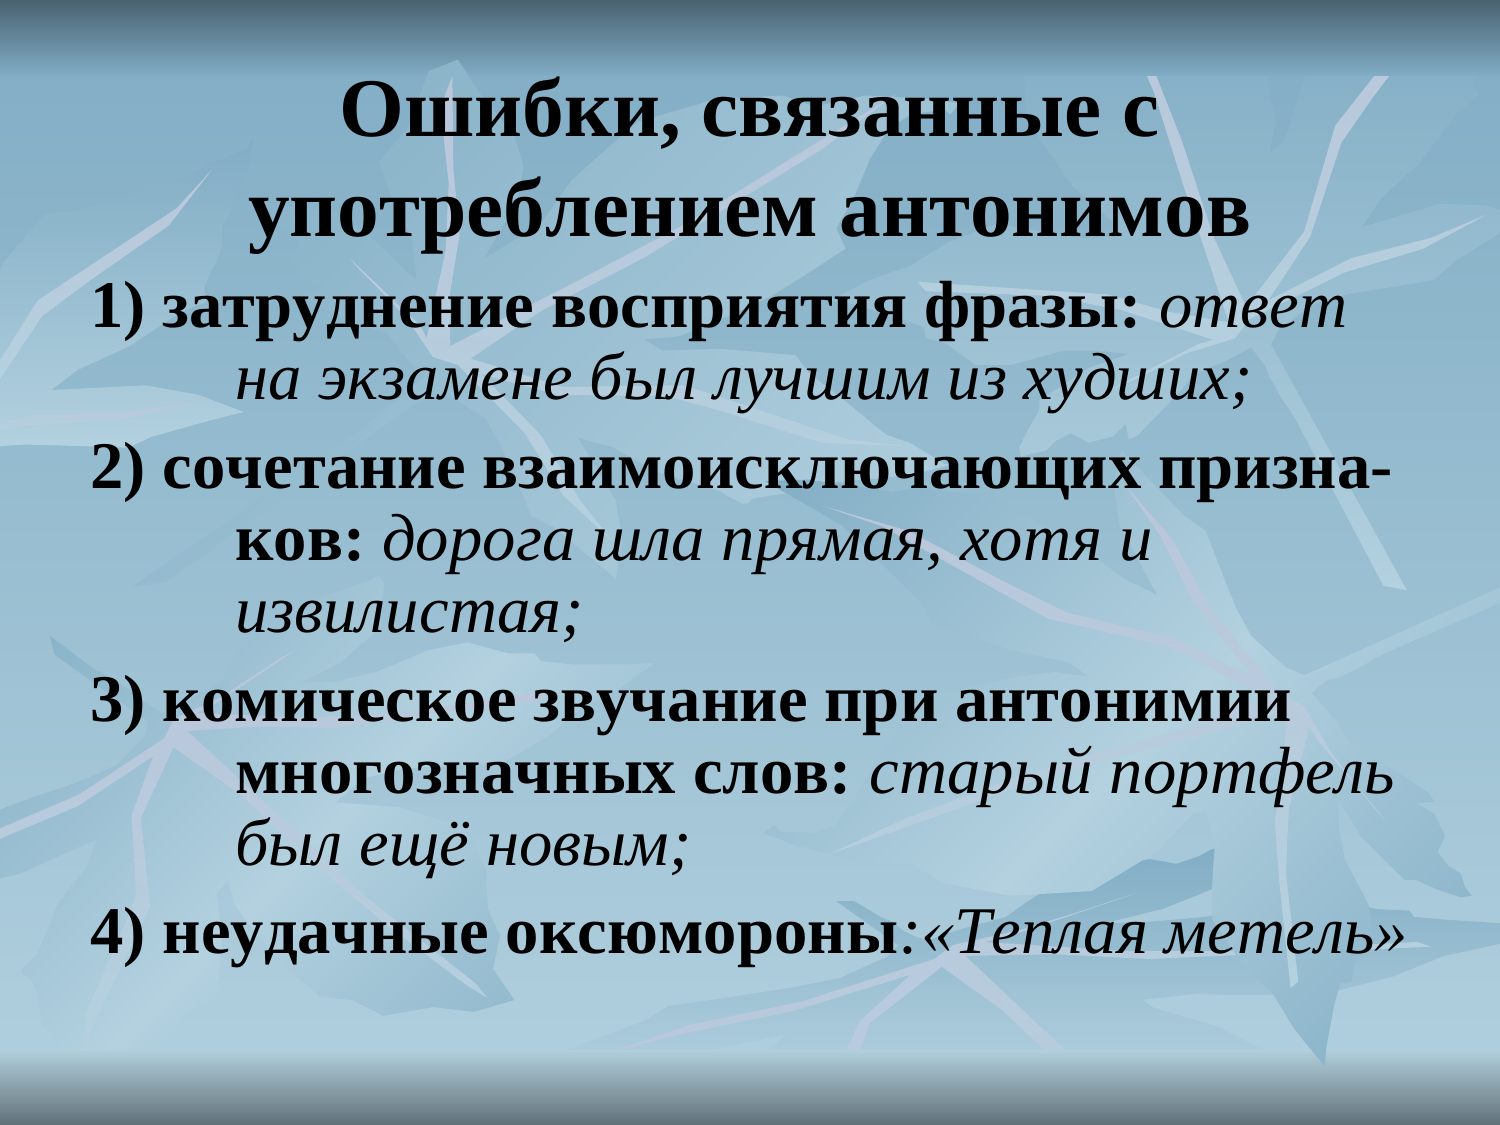

# Ошибки, связанные с употреблением антонимов
затруднение восприятия фразы: ответ на экзамене был лучшим из худших;
сочетание взаимоисключающих призна-ков: дорога шла прямая, хотя и извилистая;
комическое звучание при антонимии многозначных слов: старый портфель был ещё новым;
неудачные оксюмороны:«Теплая метель»